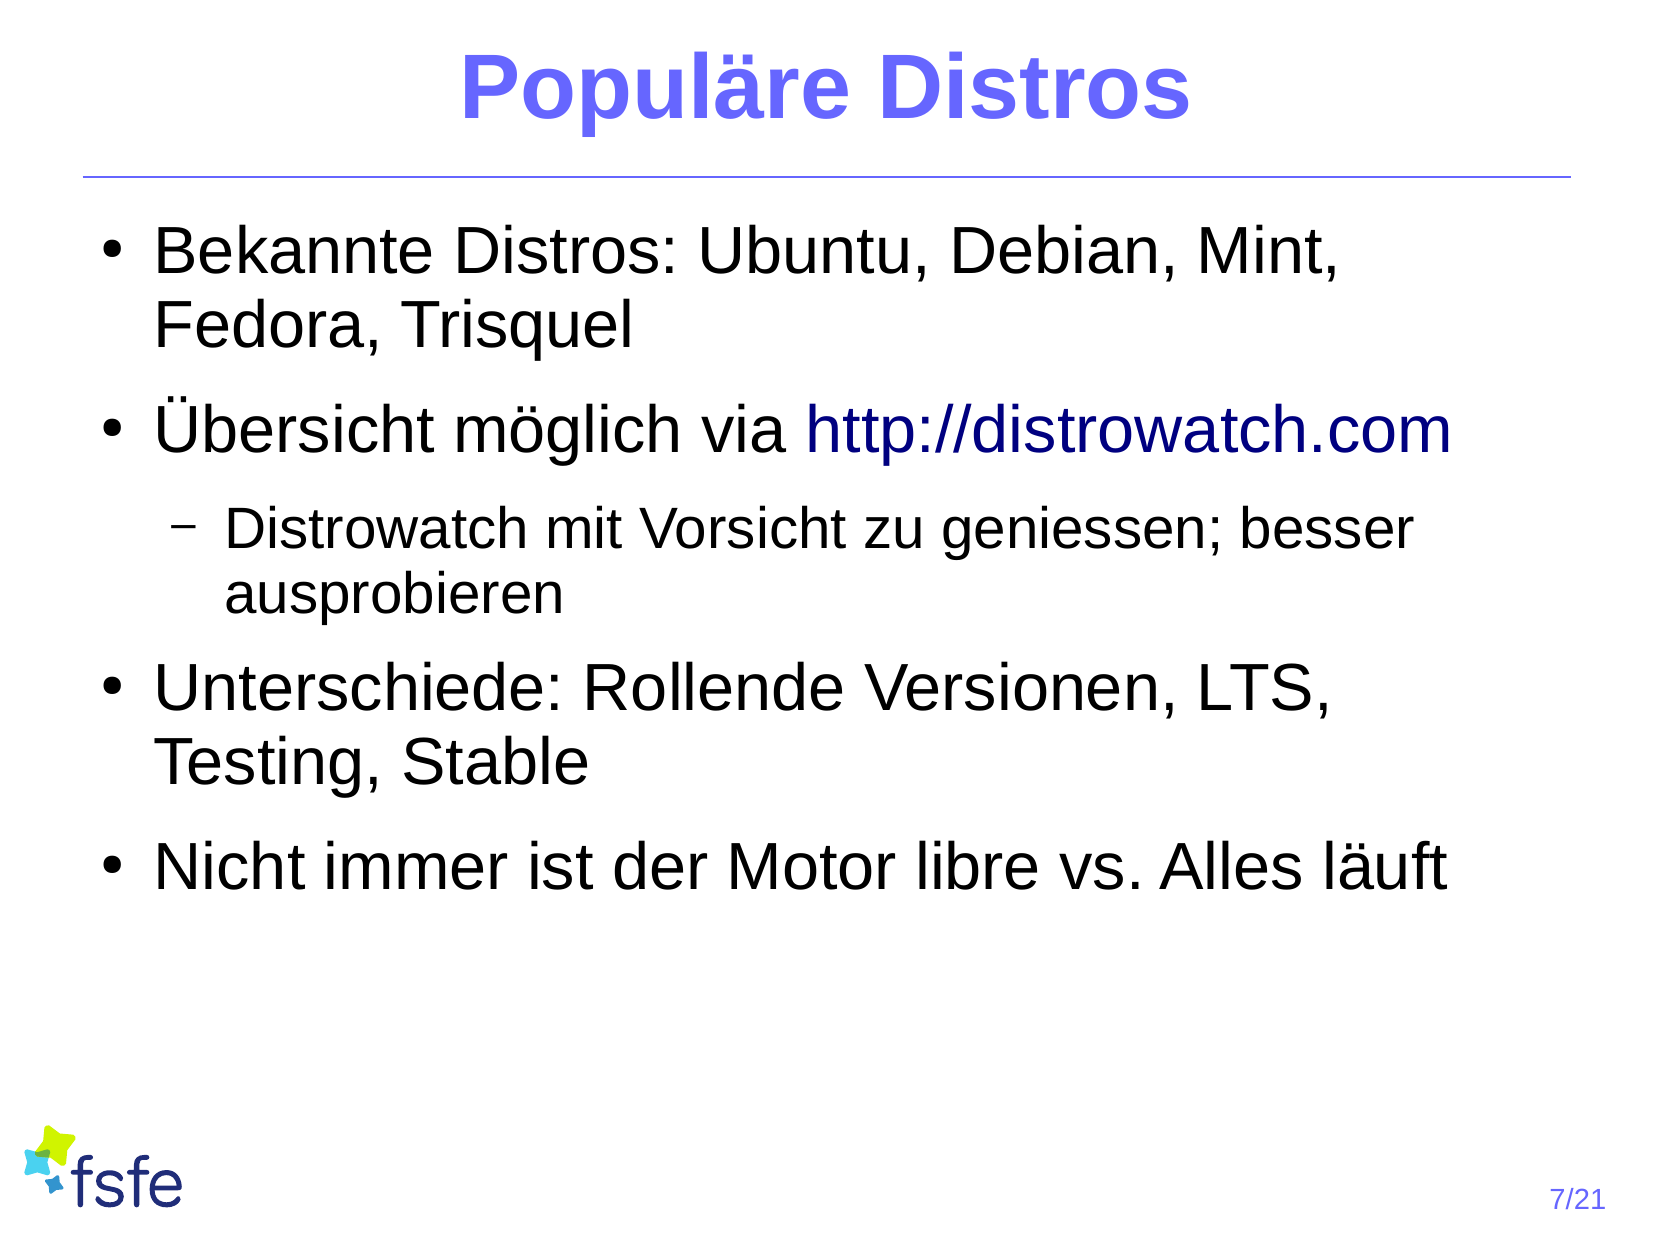

# Populäre Distros
Bekannte Distros: Ubuntu, Debian, Mint, Fedora, Trisquel
Übersicht möglich via http://distrowatch.com
Distrowatch mit Vorsicht zu geniessen; besser ausprobieren
Unterschiede: Rollende Versionen, LTS, Testing, Stable
Nicht immer ist der Motor libre vs. Alles läuft
7